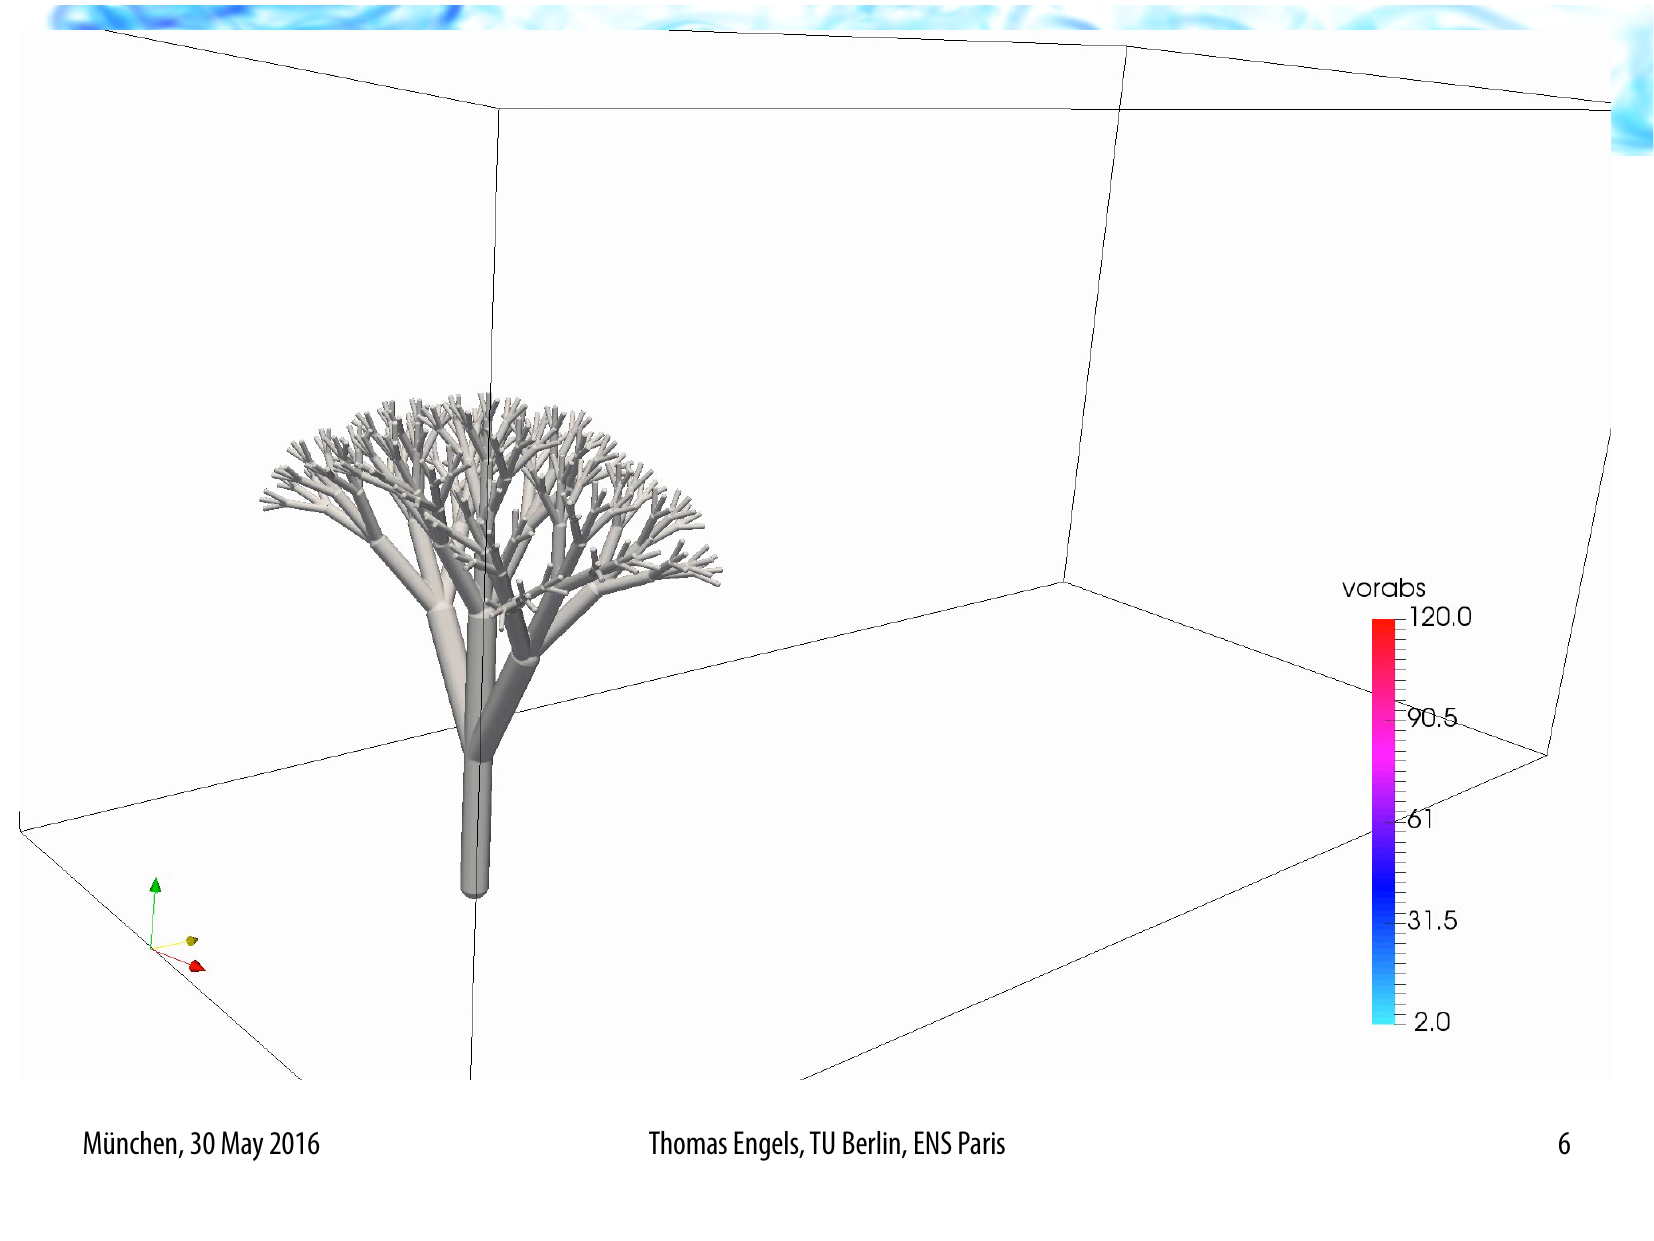

# Numerical Simulation
München, 30 May 2016
Thomas Engels, TU Berlin, ENS Paris
6